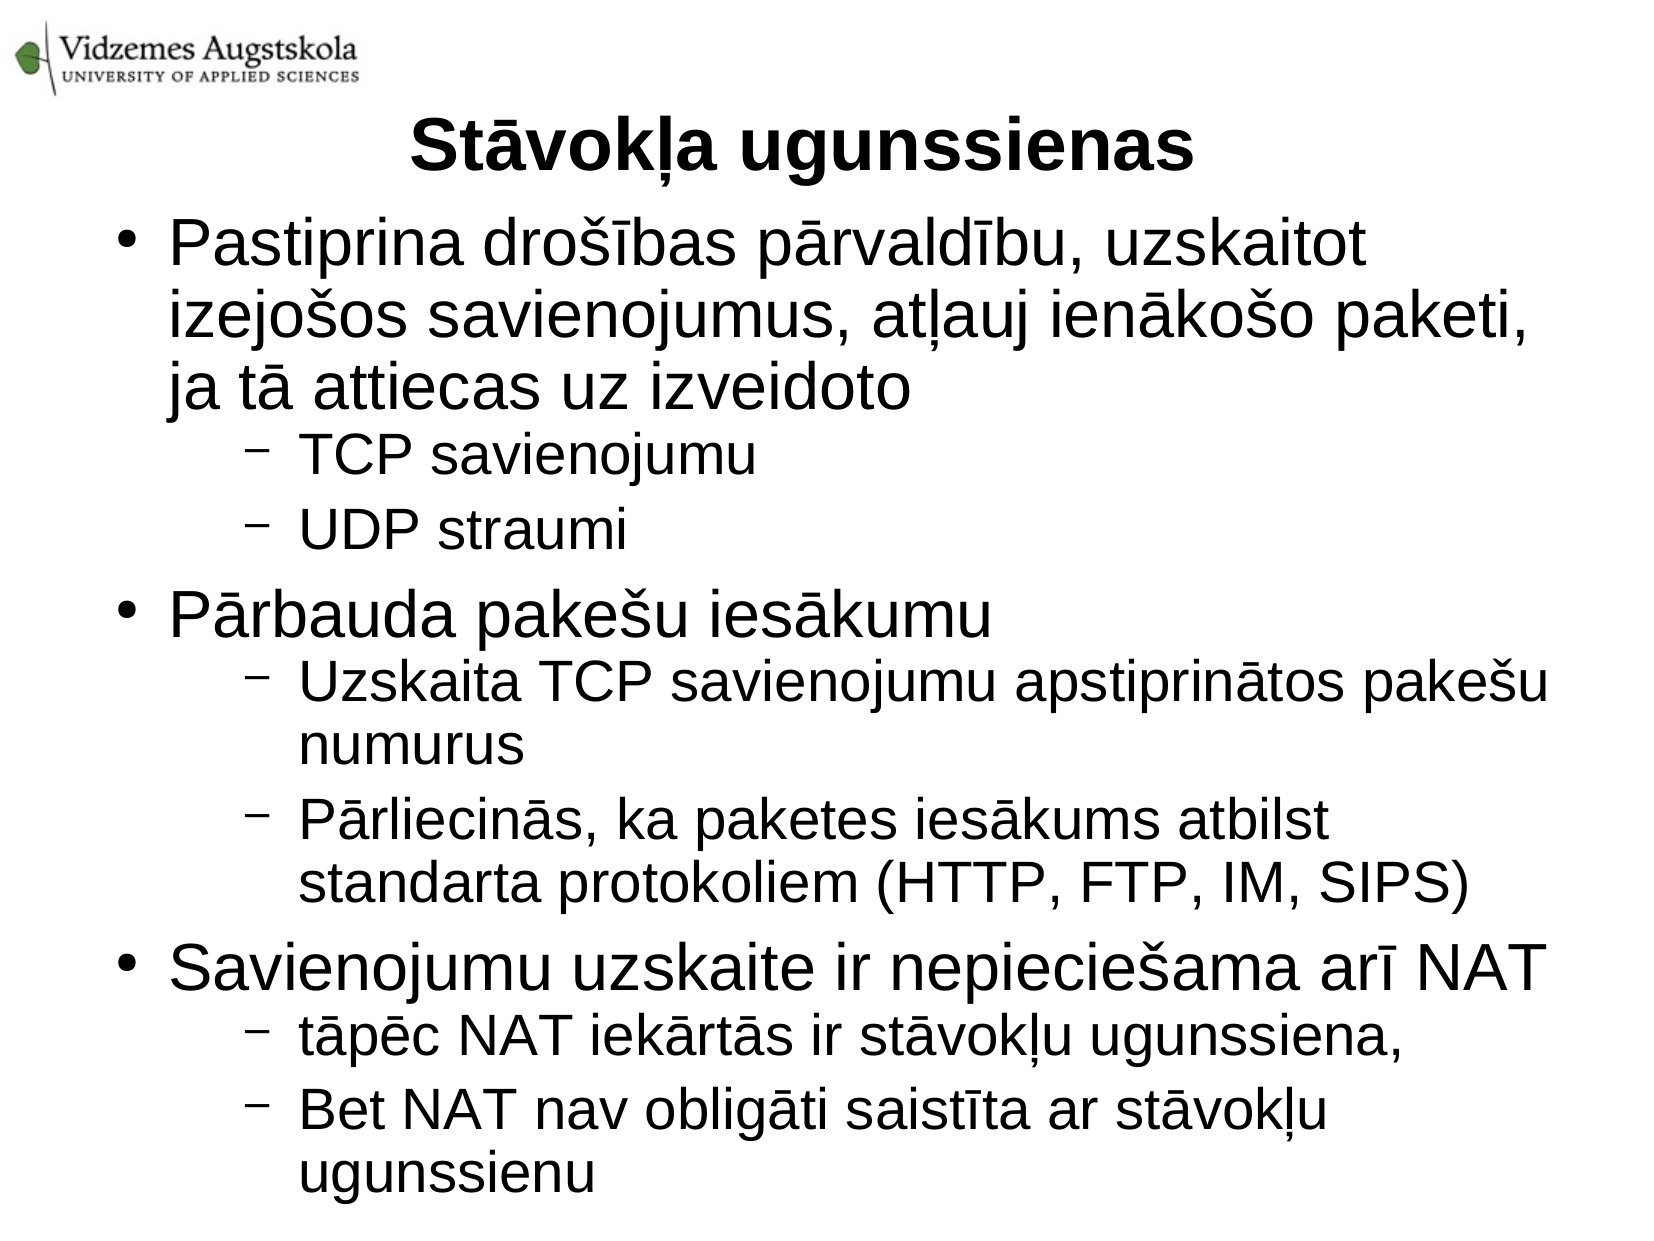

# Stāvokļa ugunssienas
Pastiprina drošības pārvaldību, uzskaitot izejošos savienojumus, atļauj ienākošo paketi, ja tā attiecas uz izveidoto
TCP savienojumu
UDP straumi
Pārbauda pakešu iesākumu
Uzskaita TCP savienojumu apstiprinātos pakešu numurus
Pārliecinās, ka paketes iesākums atbilst standarta protokoliem (HTTP, FTP, IM, SIPS)
Savienojumu uzskaite ir nepieciešama arī NAT
tāpēc NAT iekārtās ir stāvokļu ugunssiena,
Bet NAT nav obligāti saistīta ar stāvokļu ugunssienu